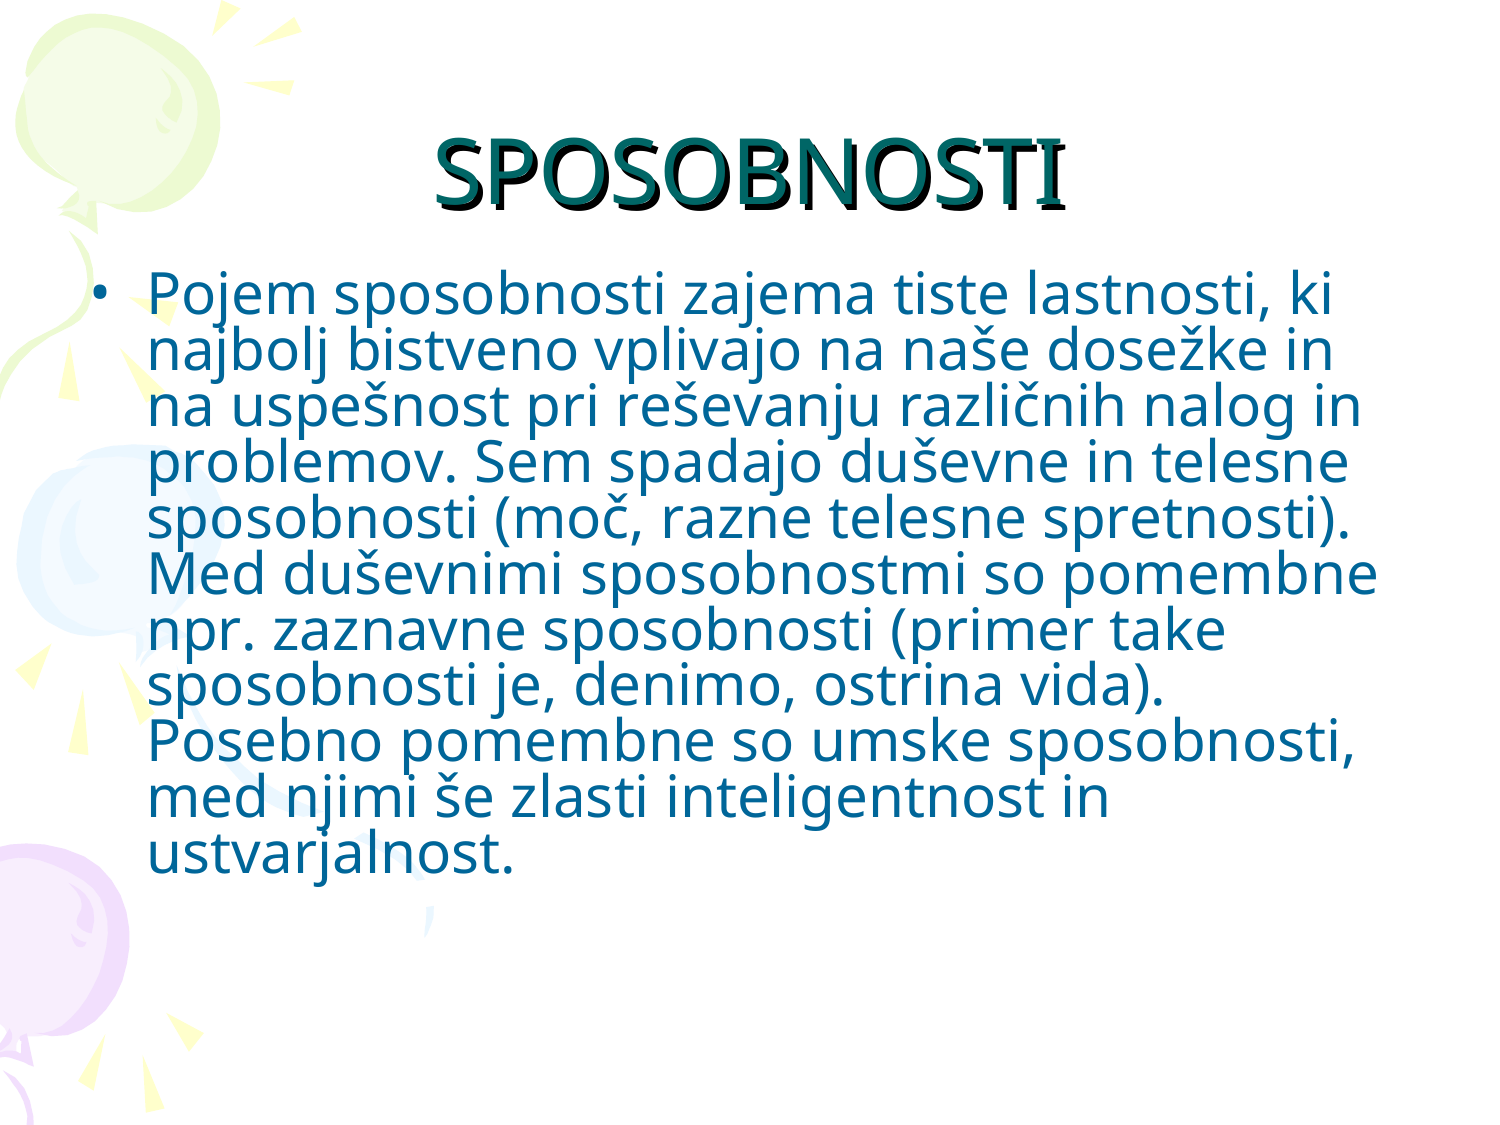

# SPOSOBNOSTI
Pojem sposobnosti zajema tiste lastnosti, ki najbolj bistveno vplivajo na naše dosežke in na uspešnost pri reševanju različnih nalog in problemov. Sem spadajo duševne in telesne sposobnosti (moč, razne telesne spretnosti). Med duševnimi sposobnostmi so pomembne npr. zaznavne sposobnosti (primer take sposobnosti je, denimo, ostrina vida). Posebno pomembne so umske sposobnosti, med njimi še zlasti inteligentnost in ustvarjalnost.